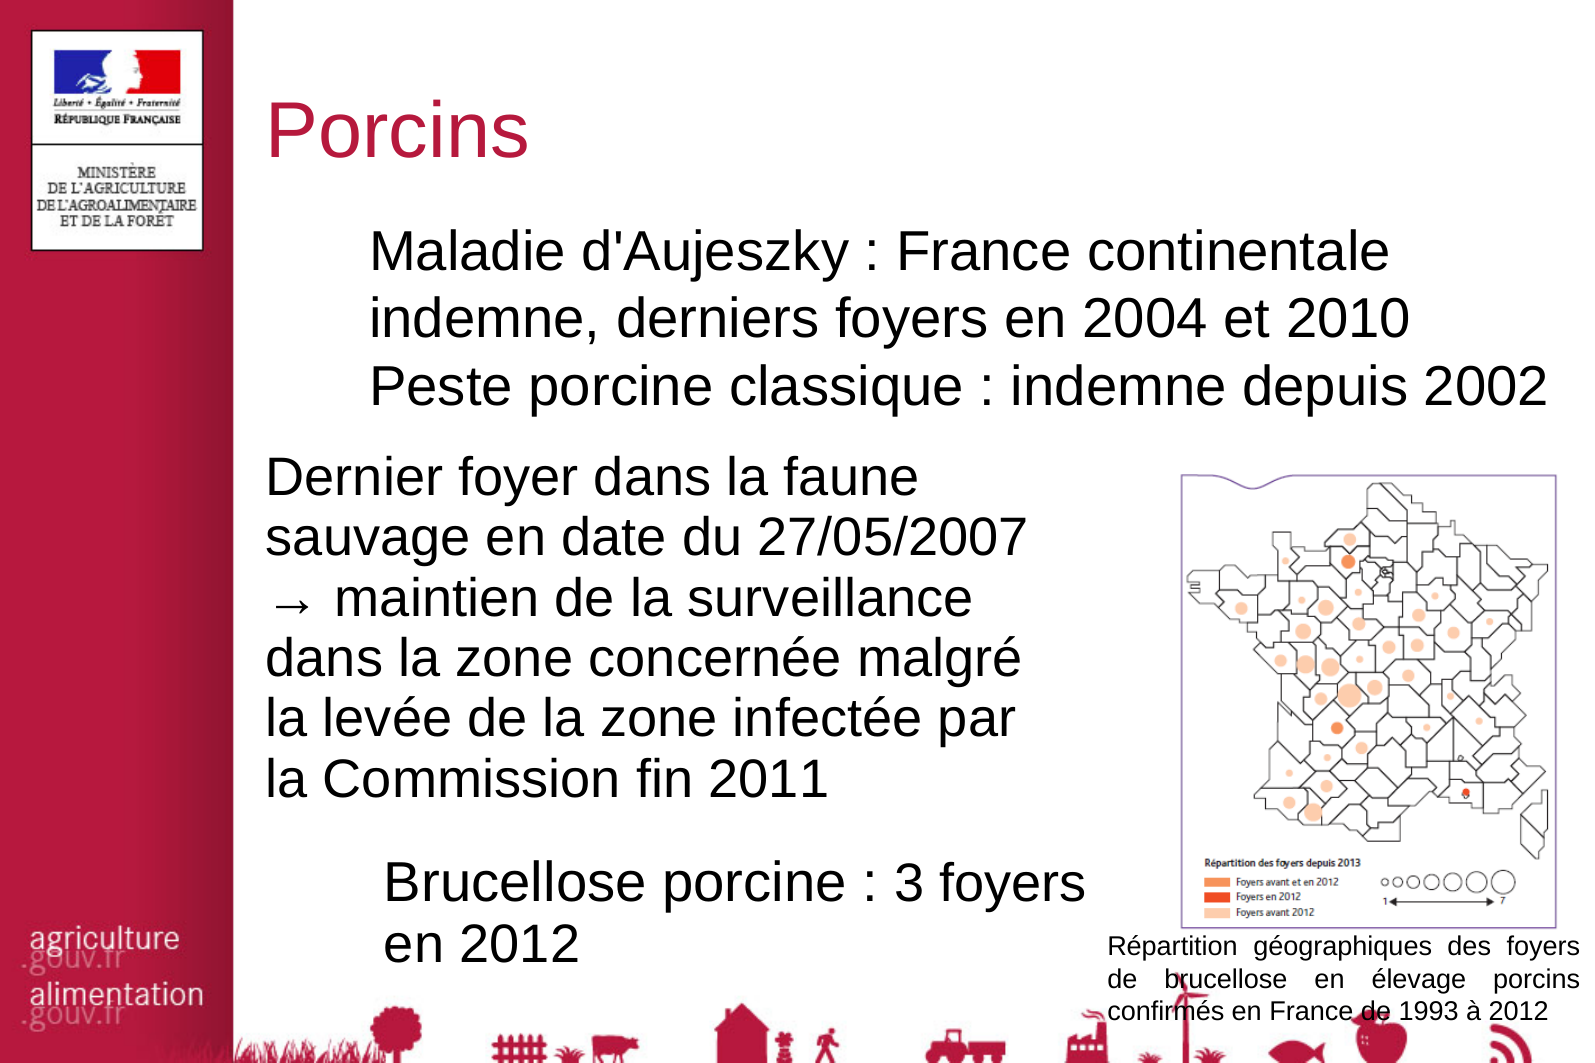

# Porcins
Maladie d'Aujeszky : France continentale indemne, derniers foyers en 2004 et 2010
Peste porcine classique : indemne depuis 2002
Dernier foyer dans la faune sauvage en date du 27/05/2007 → maintien de la surveillance dans la zone concernée malgré la levée de la zone infectée par la Commission fin 2011
Brucellose porcine : 3 foyers en 2012
Répartition géographiques des foyers de brucellose en élevage porcins confirmés en France de 1993 à 2012